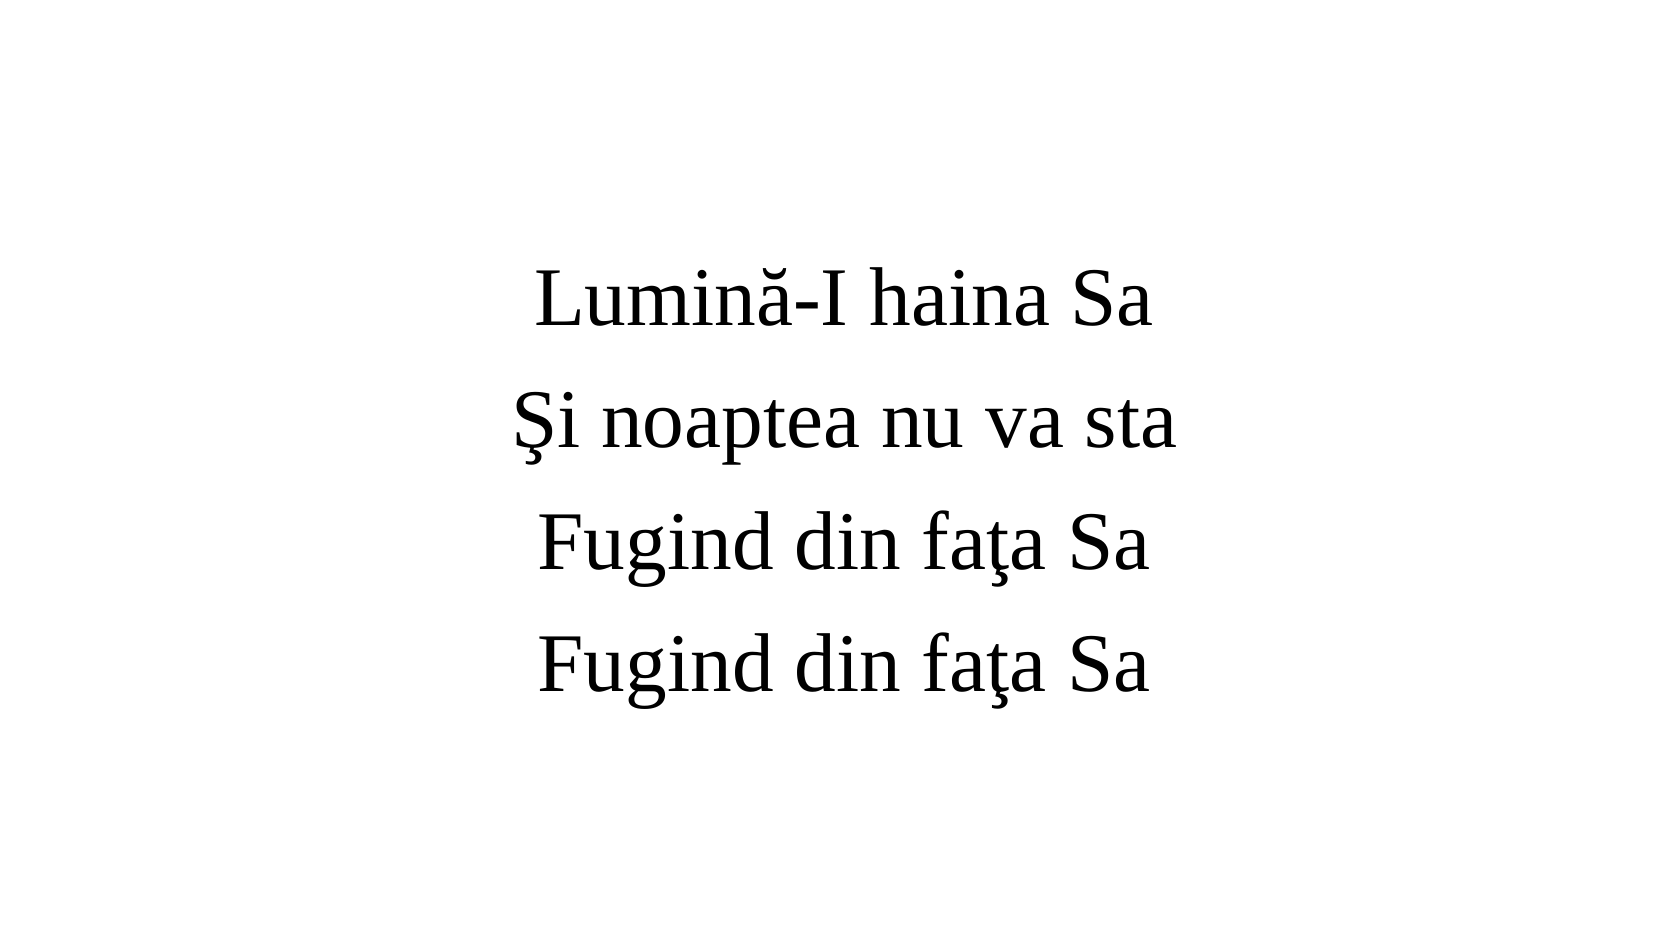

# Lumină-I haina Sa
Şi noaptea nu va sta
Fugind din faţa Sa
Fugind din faţa Sa